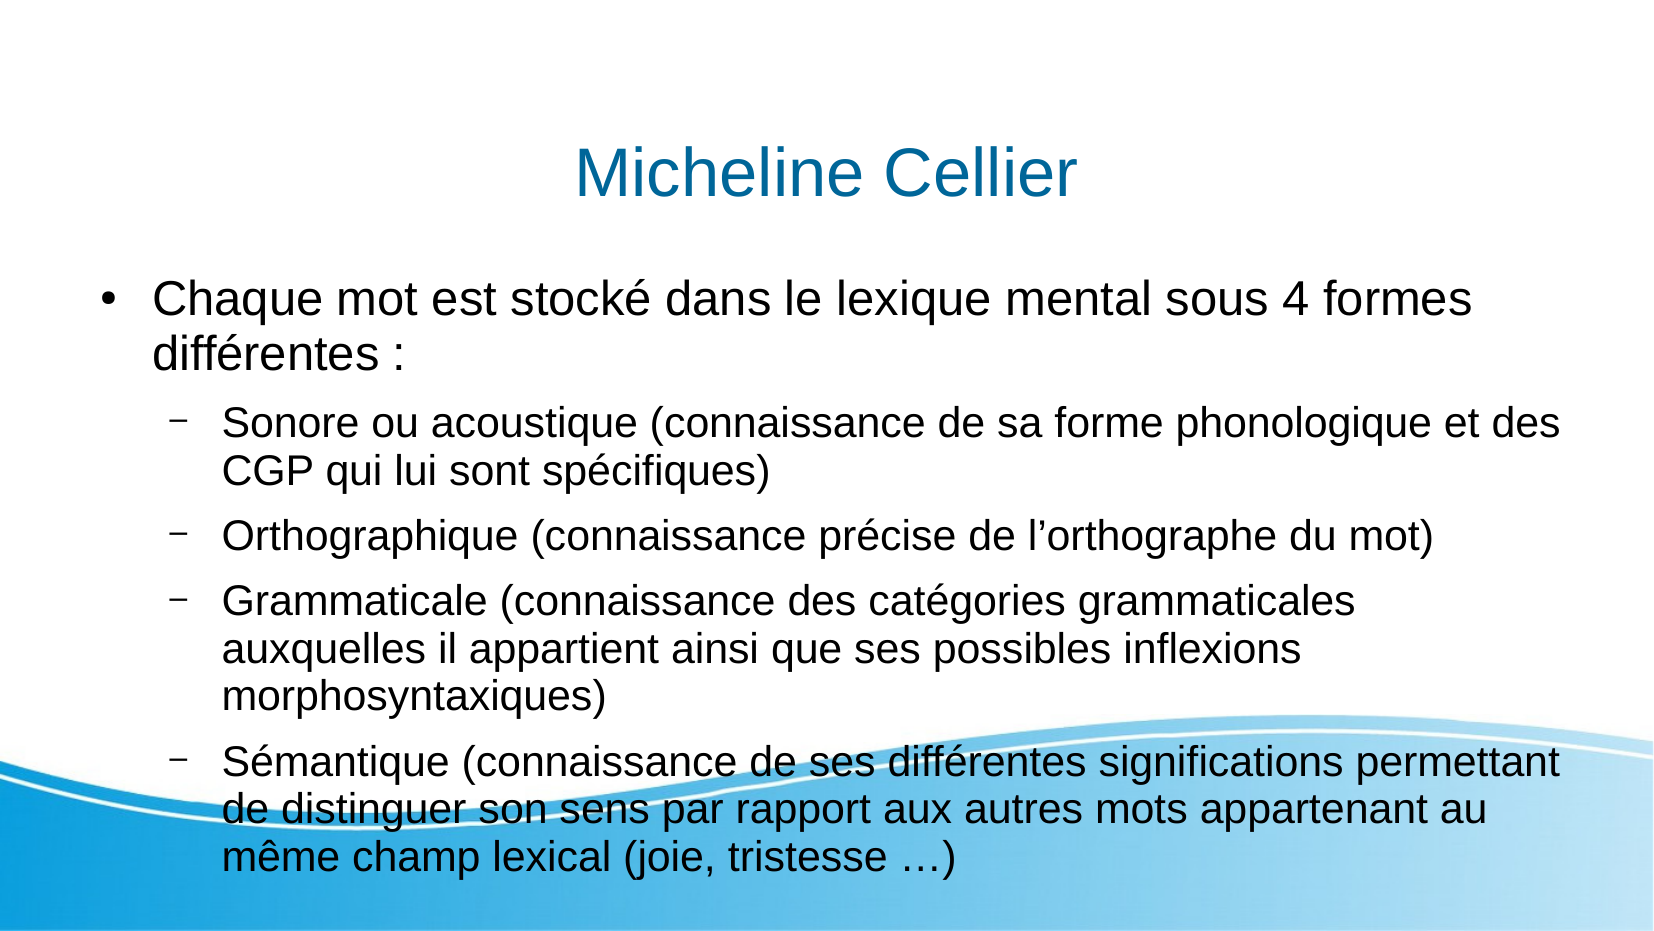

# Micheline Cellier
Chaque mot est stocké dans le lexique mental sous 4 formes différentes :
Sonore ou acoustique (connaissance de sa forme phonologique et des CGP qui lui sont spécifiques)
Orthographique (connaissance précise de l’orthographe du mot)
Grammaticale (connaissance des catégories grammaticales auxquelles il appartient ainsi que ses possibles inflexions morphosyntaxiques)
Sémantique (connaissance de ses différentes significations permettant de distinguer son sens par rapport aux autres mots appartenant au même champ lexical (joie, tristesse …)